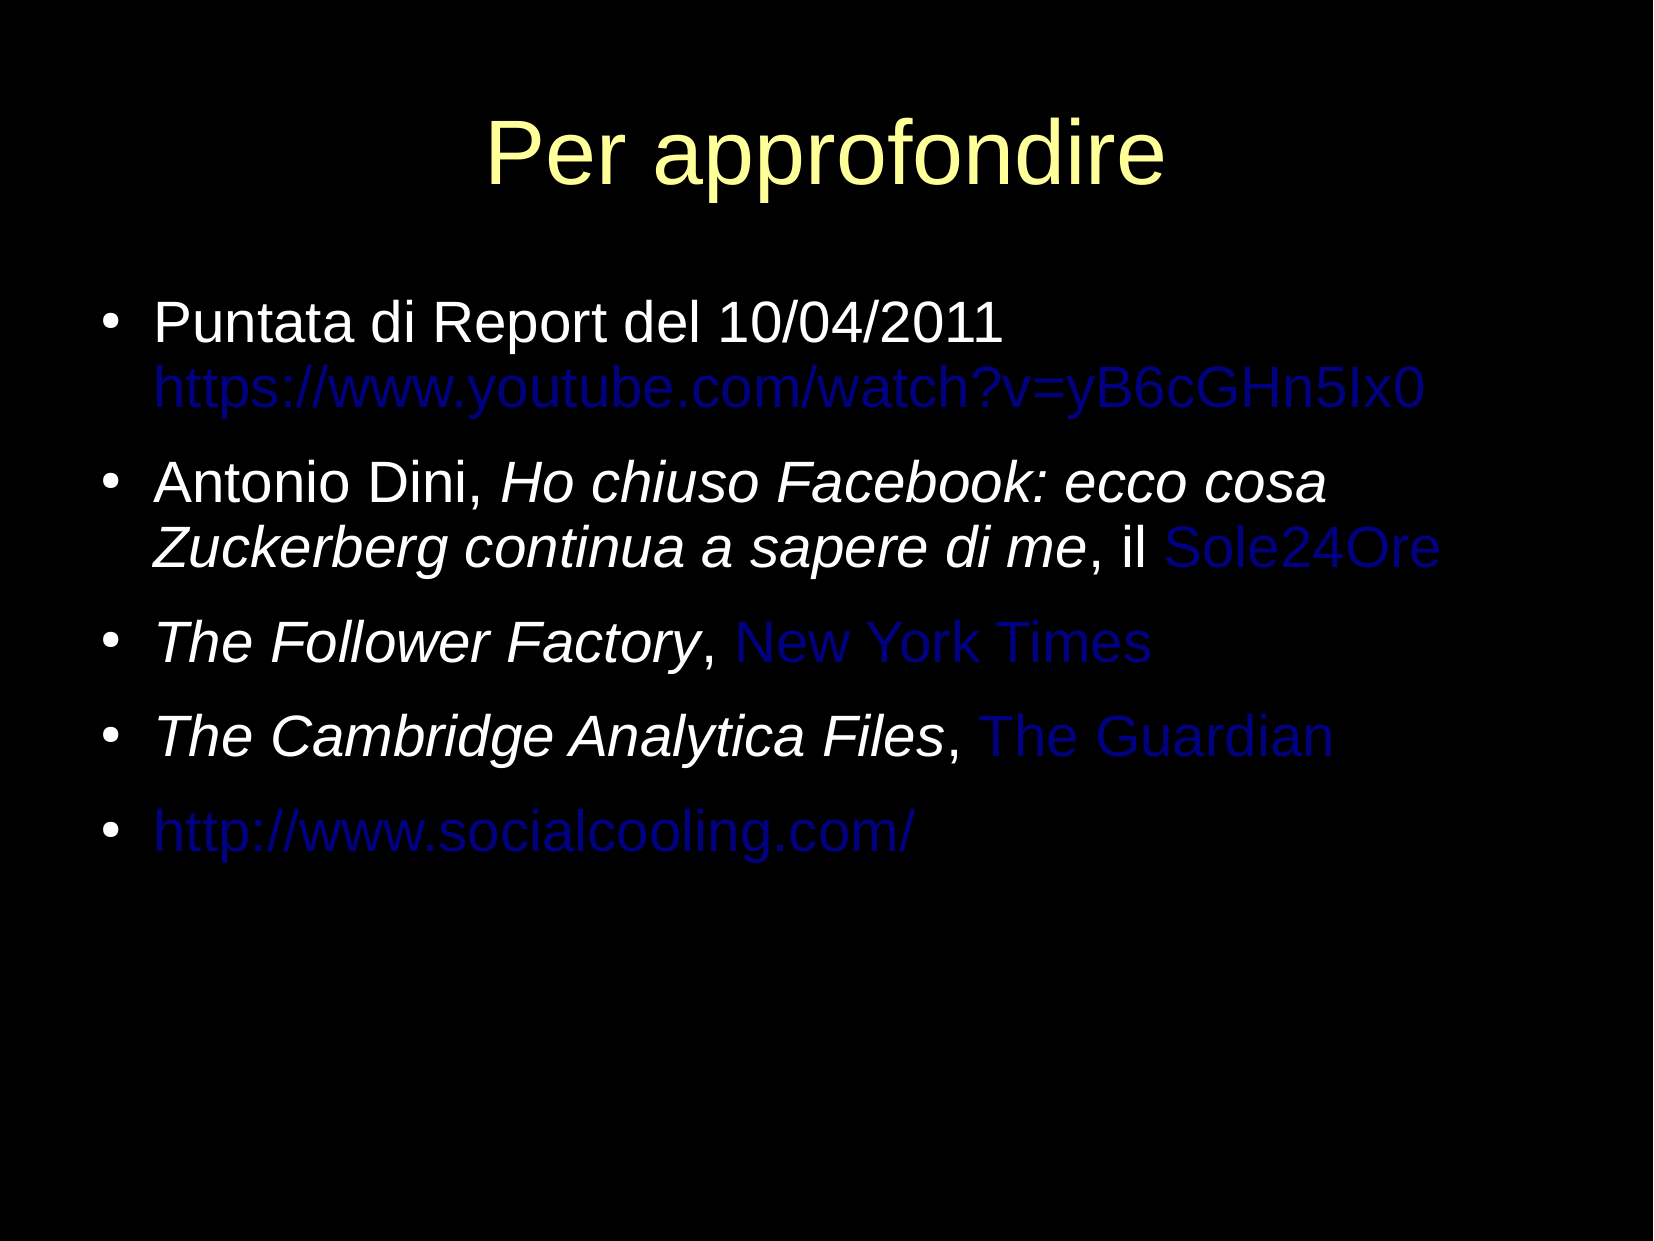

# Per approfondire
Puntata di Report del 10/04/2011https://www.youtube.com/watch?v=yB6cGHn5Ix0
Antonio Dini, Ho chiuso Facebook: ecco cosa Zuckerberg continua a sapere di me, il Sole24Ore
The Follower Factory, New York Times
The Cambridge Analytica Files, The Guardian
http://www.socialcooling.com/